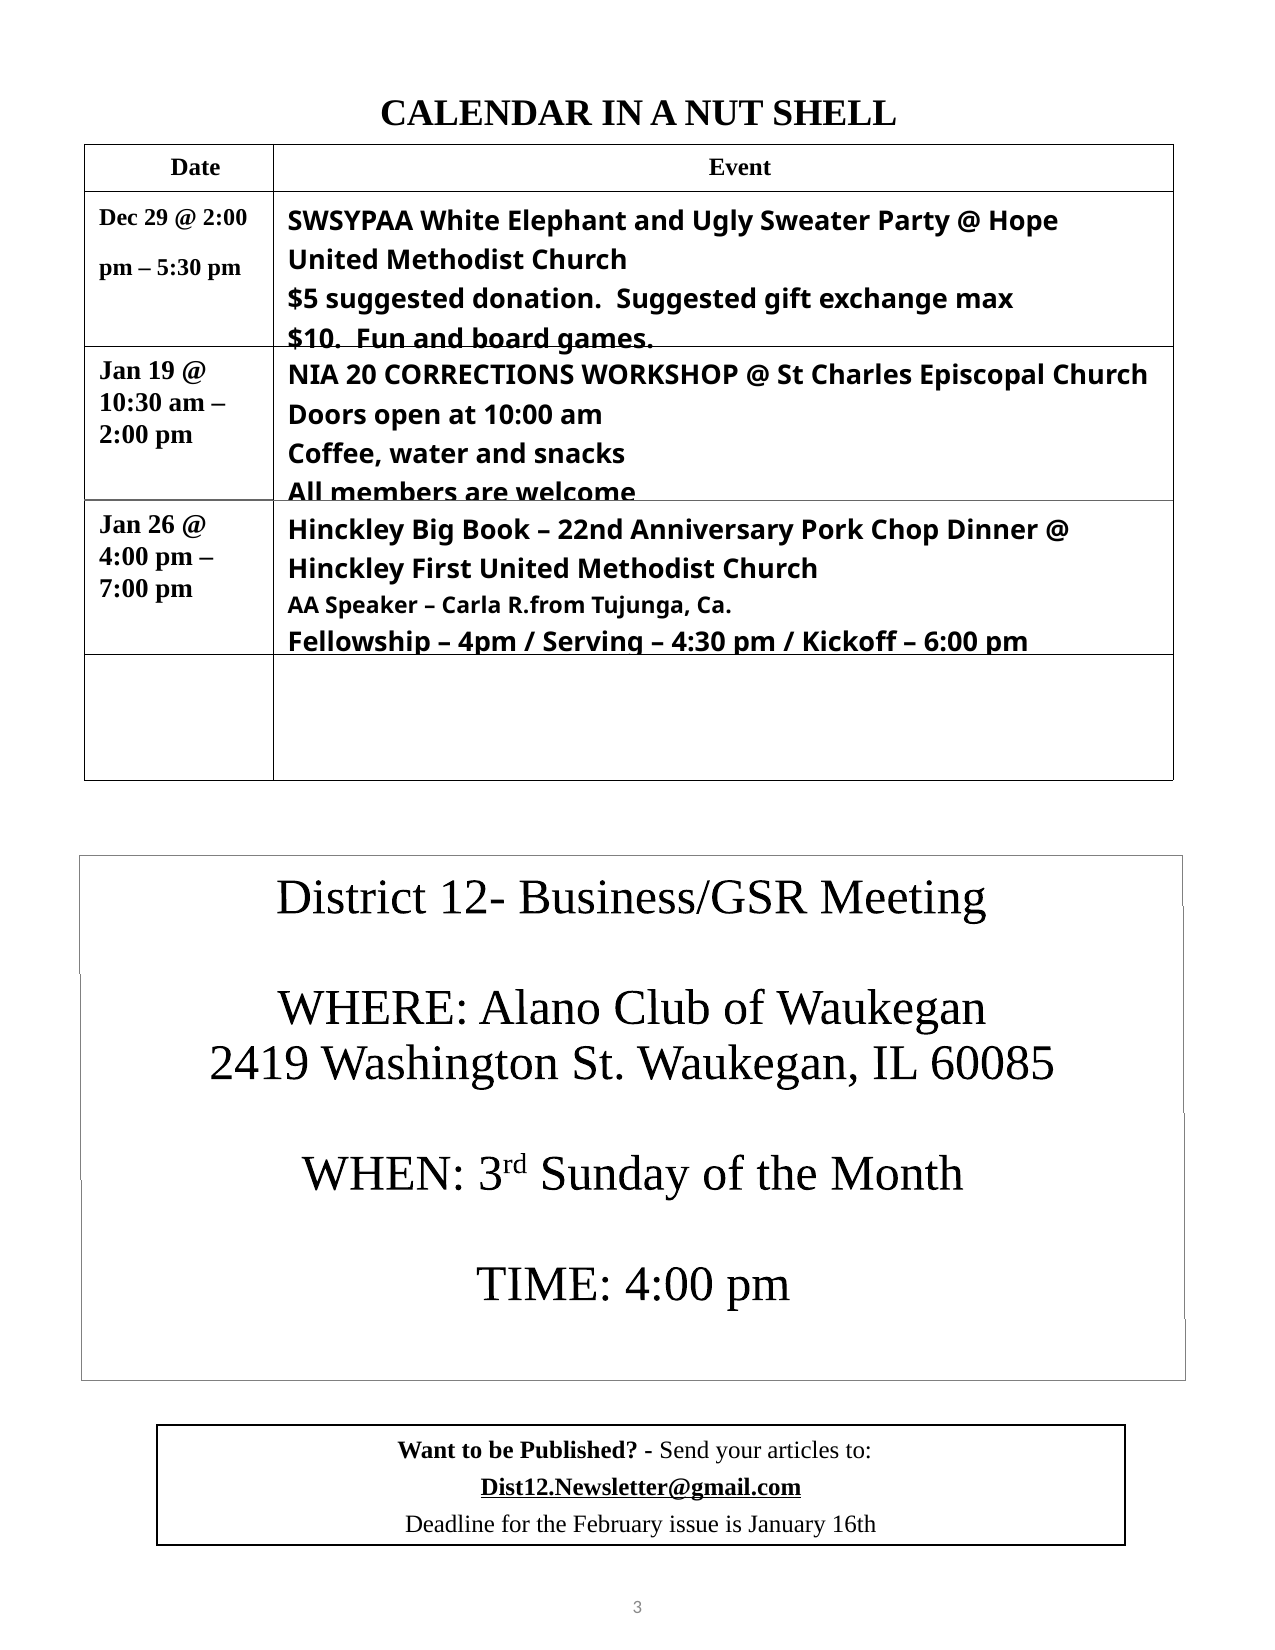

| | CALENDAR IN A NUT SHELL |
| --- | --- |
| Date | Event |
| Dec 29 @ 2:00 pm – 5:30 pm | SWSYPAA White Elephant and Ugly Sweater Party @ Hope United Methodist Church $5 suggested donation.  Suggested gift exchange max $10.  Fun and board games. |
| Jan 19 @ 10:30 am – 2:00 pm | NIA 20 CORRECTIONS WORKSHOP @ St Charles Episcopal Church Doors open at 10:00 am Coffee, water and snacks All members are welcome |
| Jan 26 @ 4:00 pm – 7:00 pm | Hinckley Big Book – 22nd Anniversary Pork Chop Dinner @ Hinckley First United Methodist Church AA Speaker – Carla R. from Tujunga, Ca. Fellowship – 4pm / Serving – 4:30 pm / Kickoff – 6:00 pm |
| | |
District 12- Business/GSR Meeting
WHERE: Alano Club of Waukegan
2419 Washington St. Waukegan, IL 60085
WHEN: 3rd Sunday of the Month
TIME: 4:00 pm
Want to be Published? - Send your articles to:
Dist12.Newsletter@gmail.com
Deadline for the February issue is January 16th